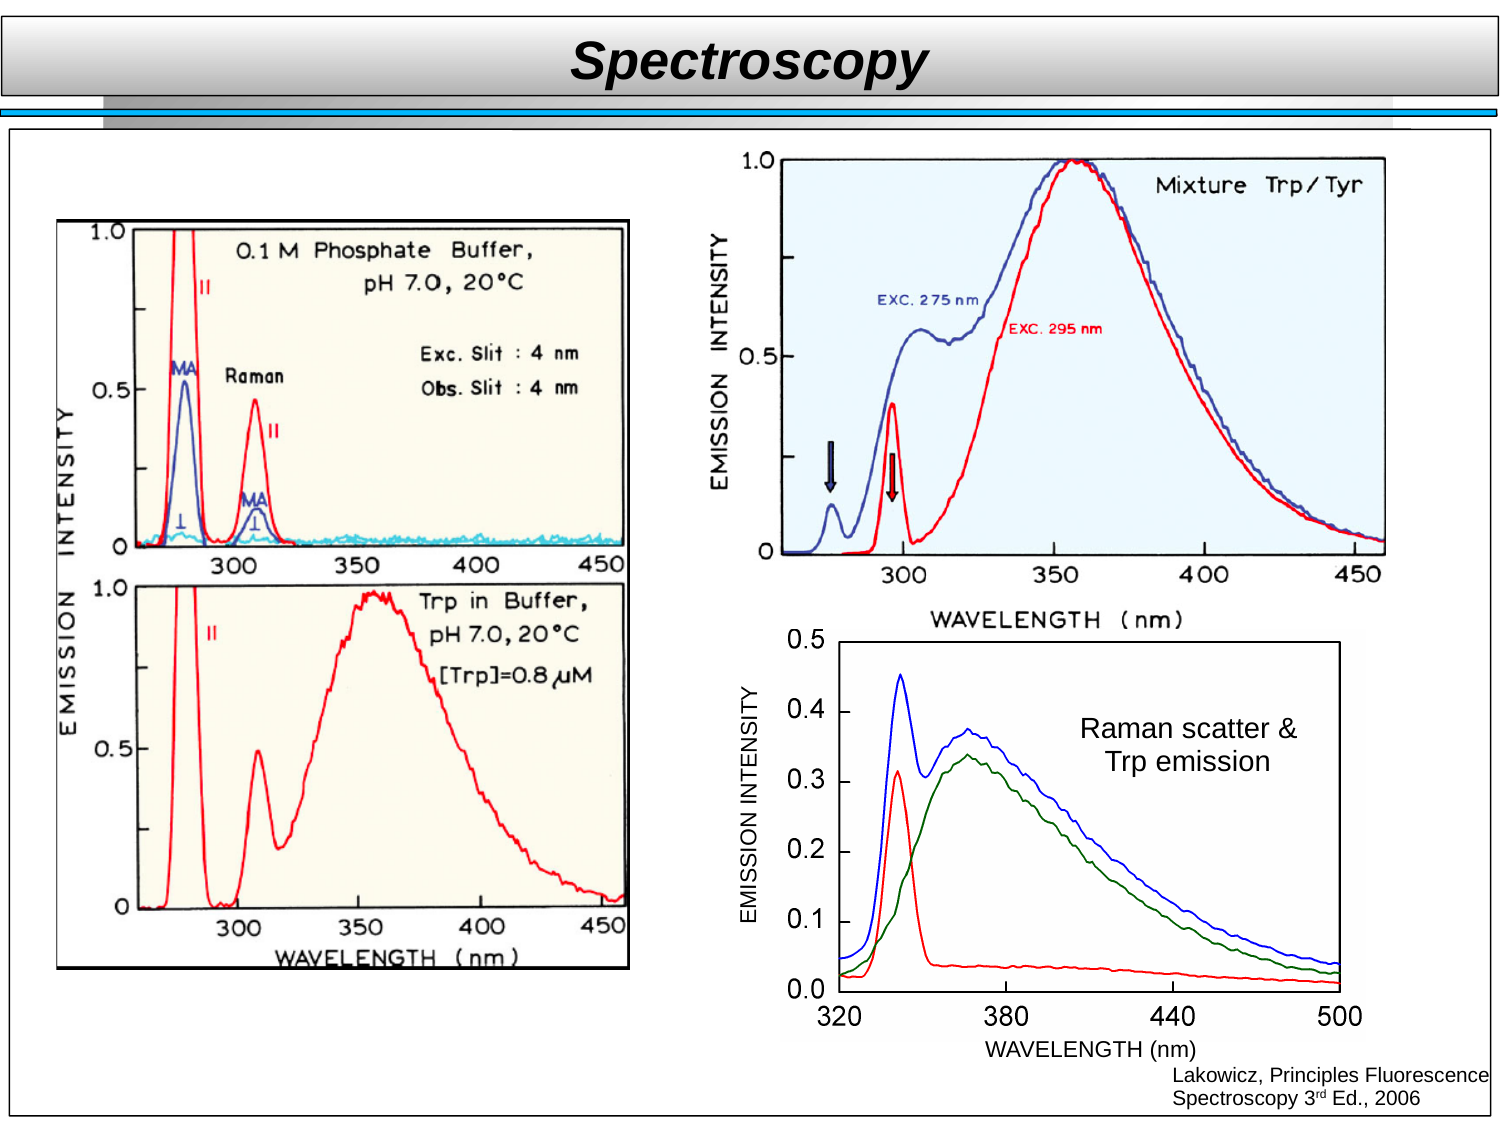

Spectroscopy
Raman scatter &
 Trp emission
EMISSION INTENSITY
WAVELENGTH (nm)
Lakowicz, Principles Fluorescence Spectroscopy 3rd Ed., 2006